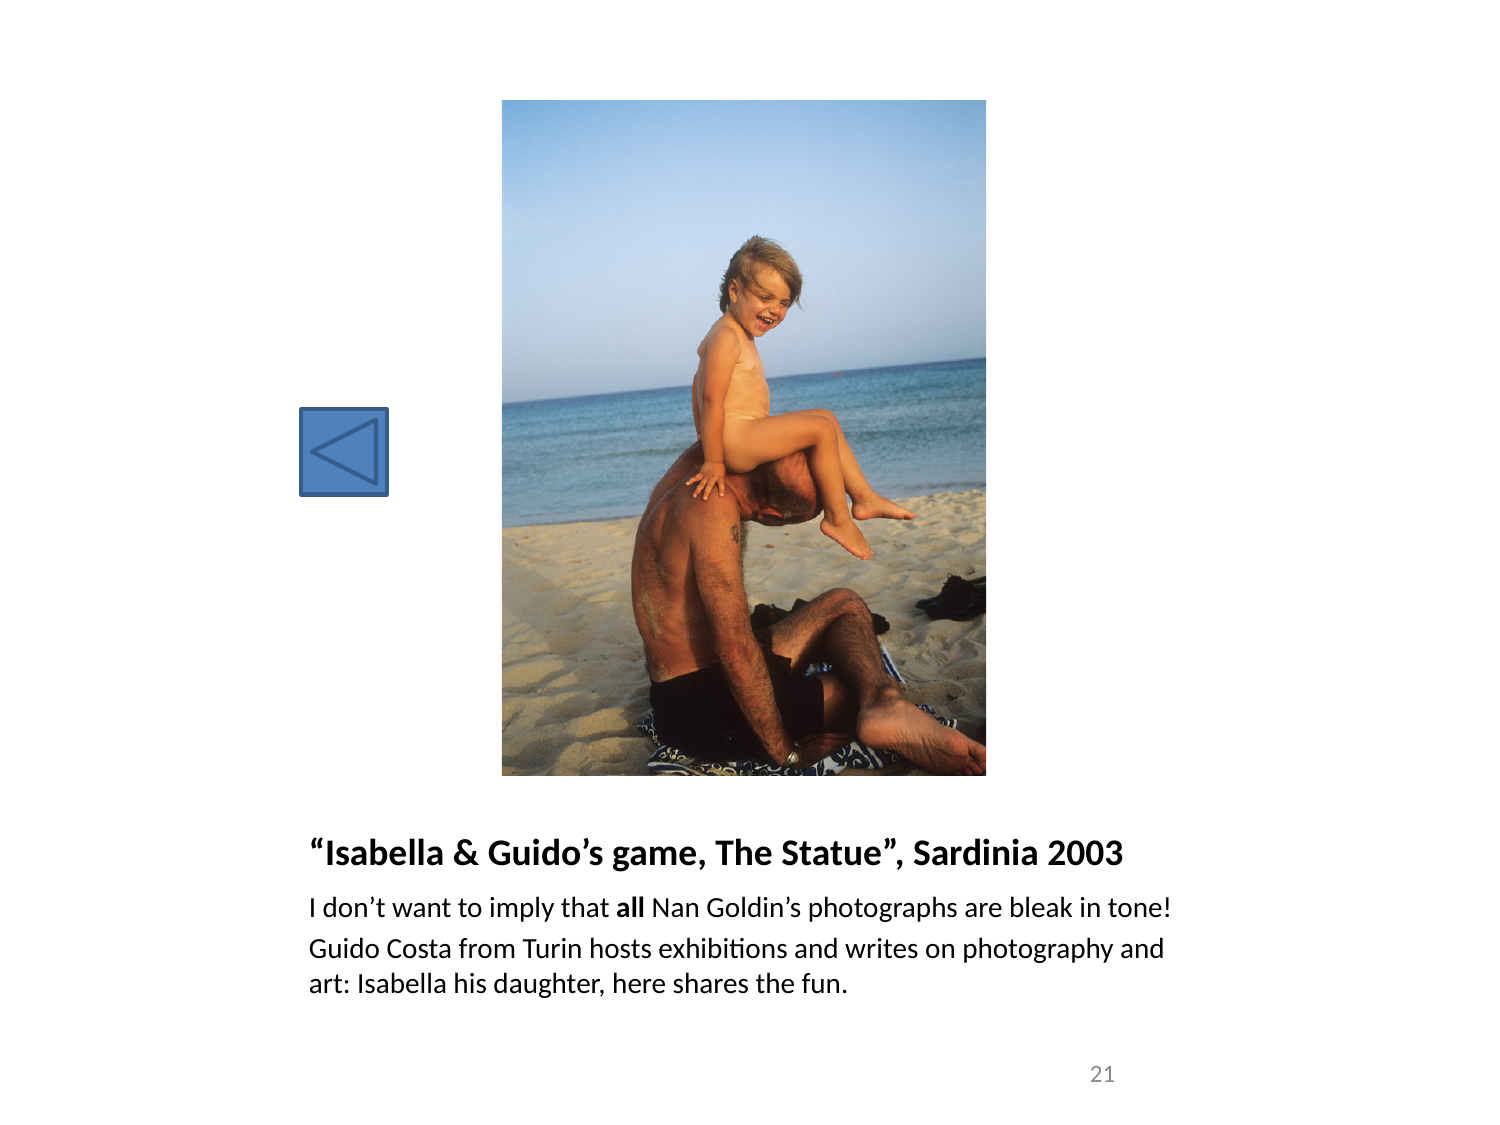

# “Isabella & Guido’s game, The Statue”, Sardinia 2003
I don’t want to imply that all Nan Goldin’s photographs are bleak in tone!
Guido Costa from Turin hosts exhibitions and writes on photography and art: Isabella his daughter, here shares the fun.